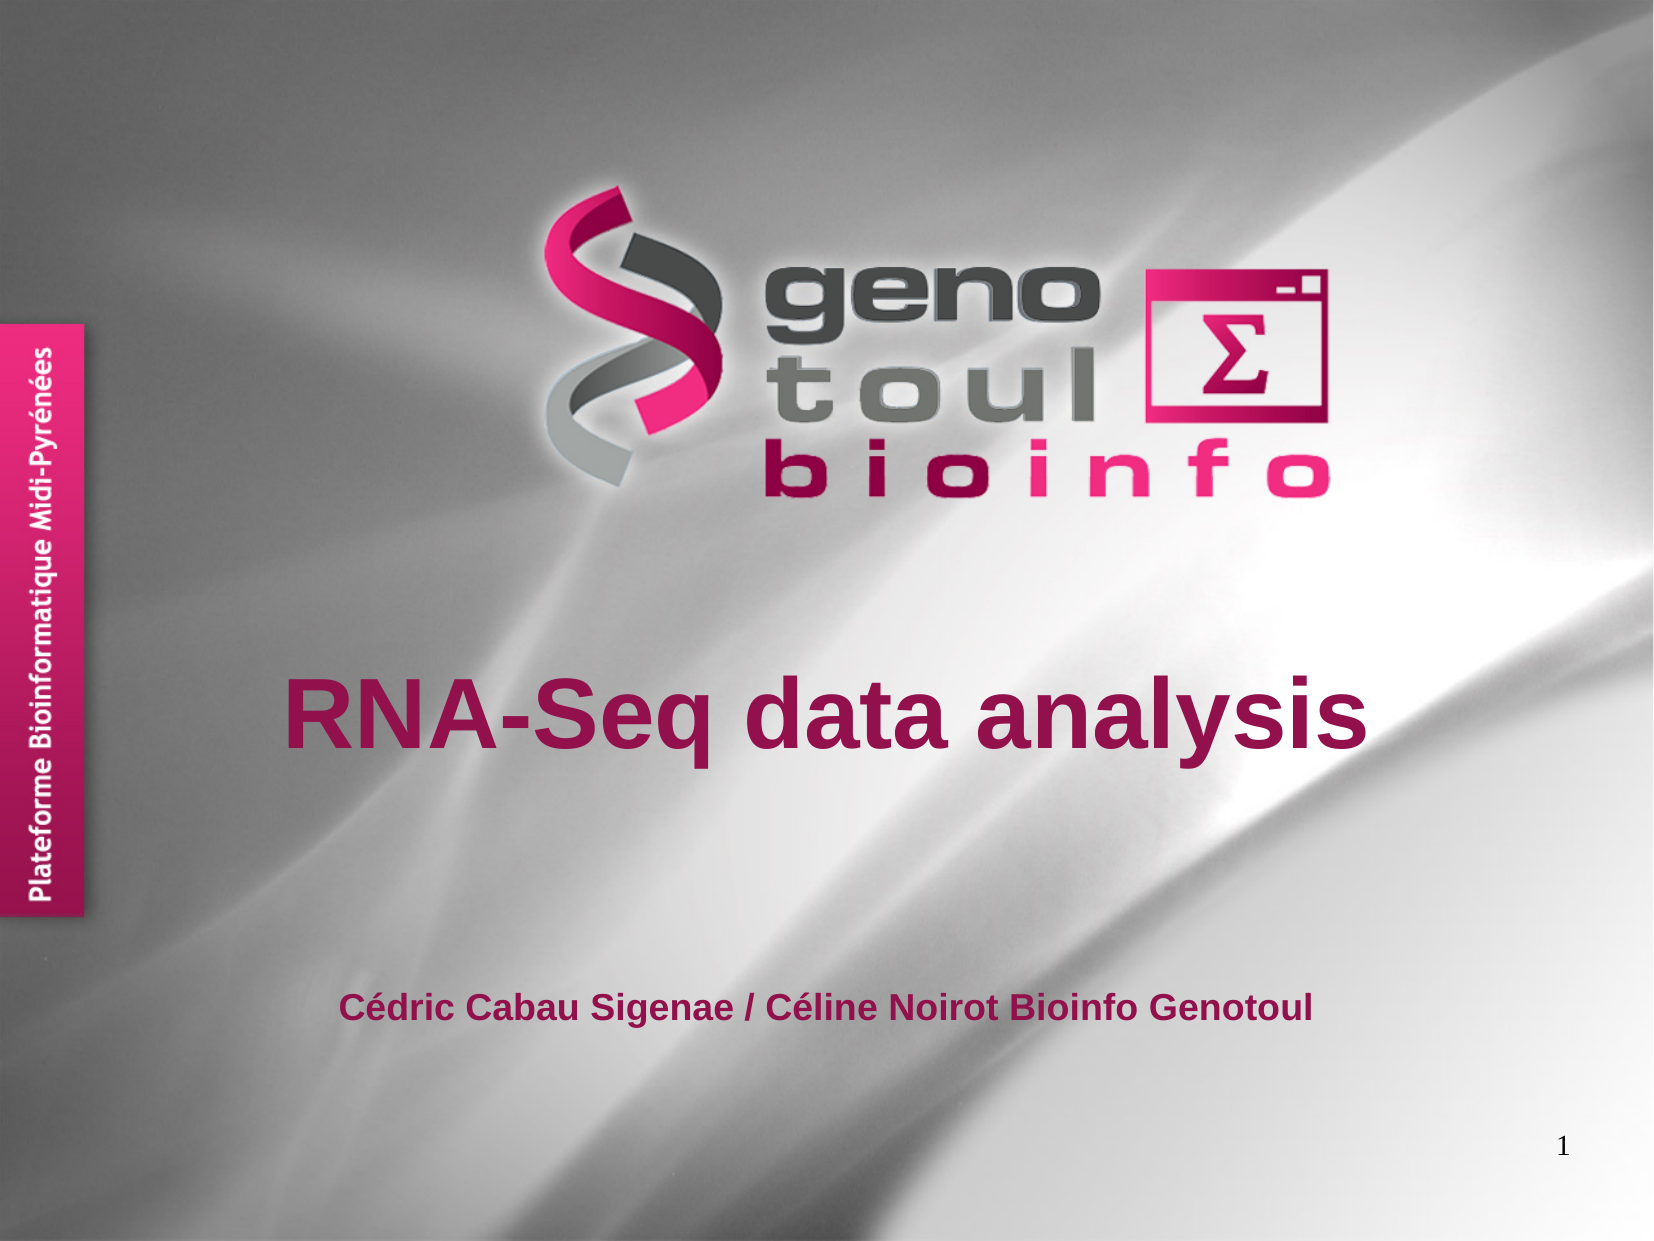

# RNA-Seq data analysis
Cédric Cabau Sigenae / Céline Noirot Bioinfo Genotoul
1